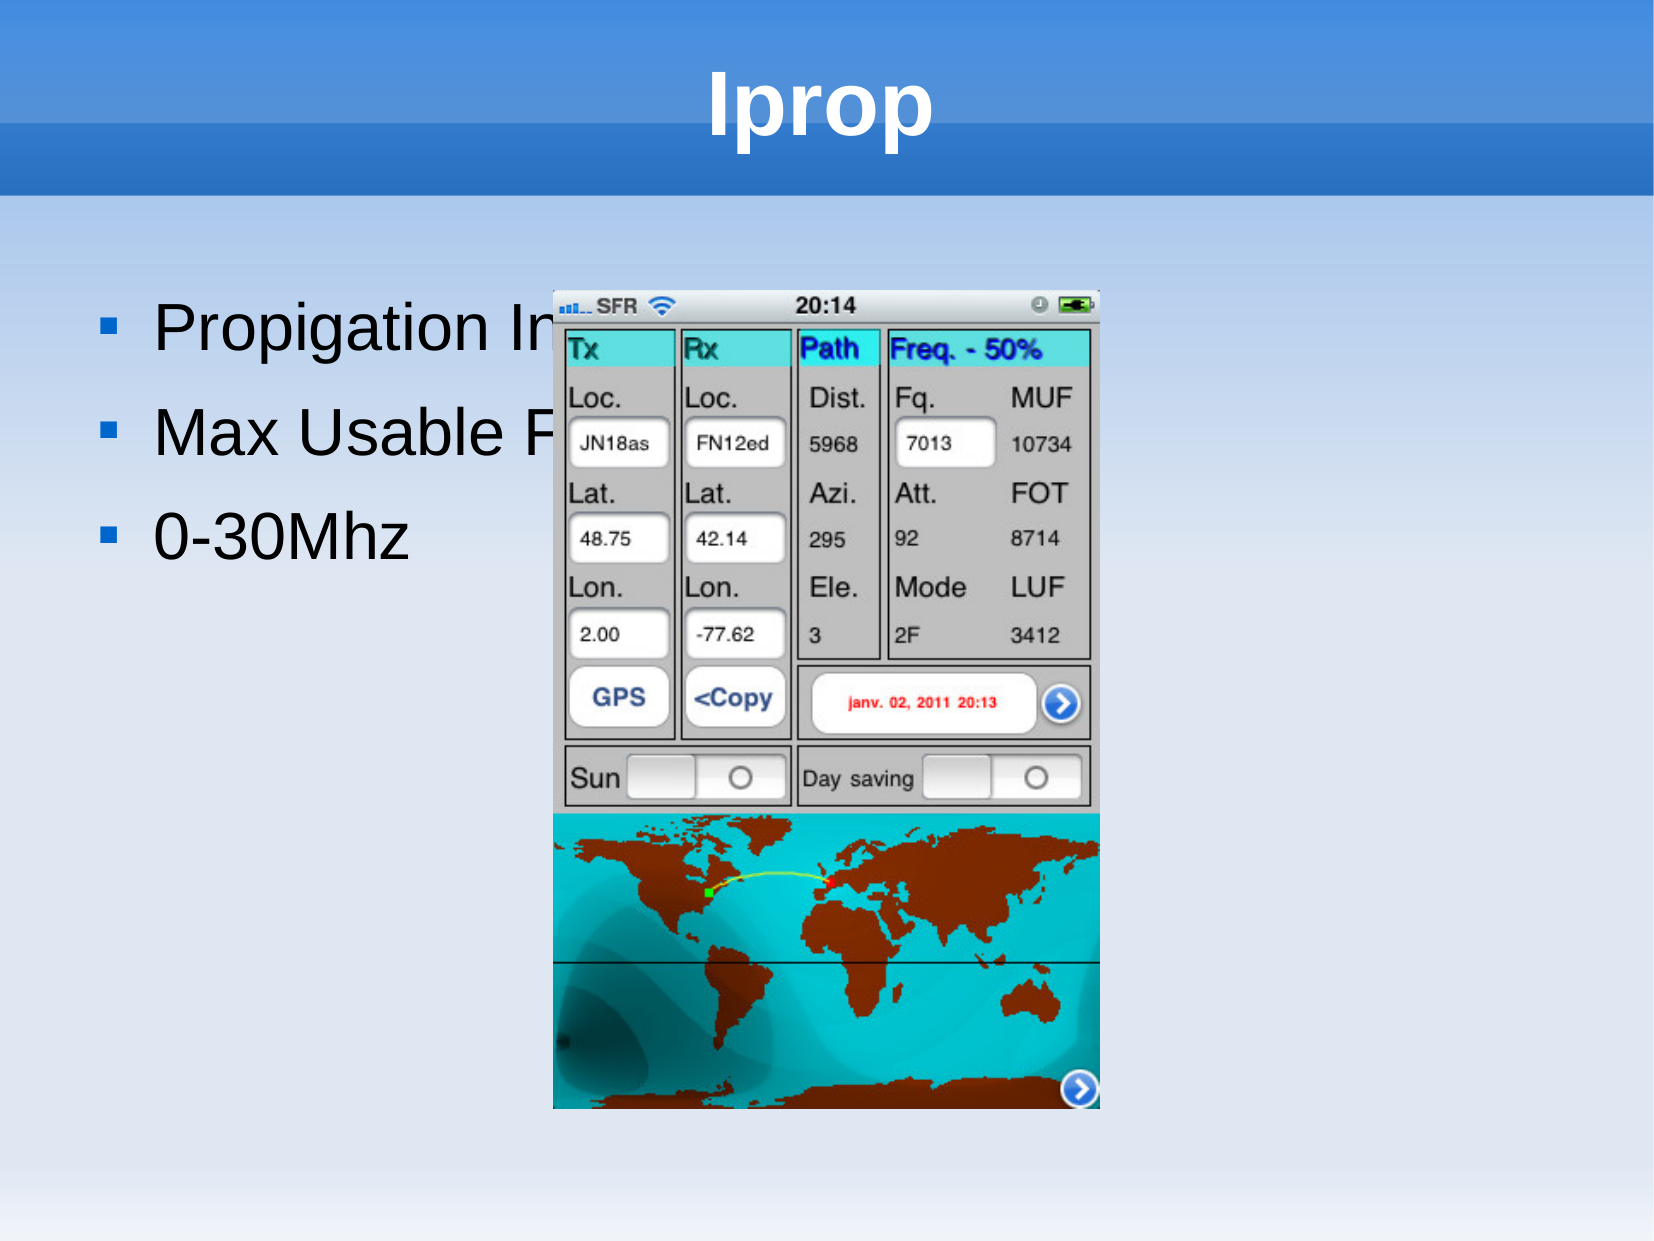

# Iprop
Propigation Info
Max Usable Freq
0-30Mhz